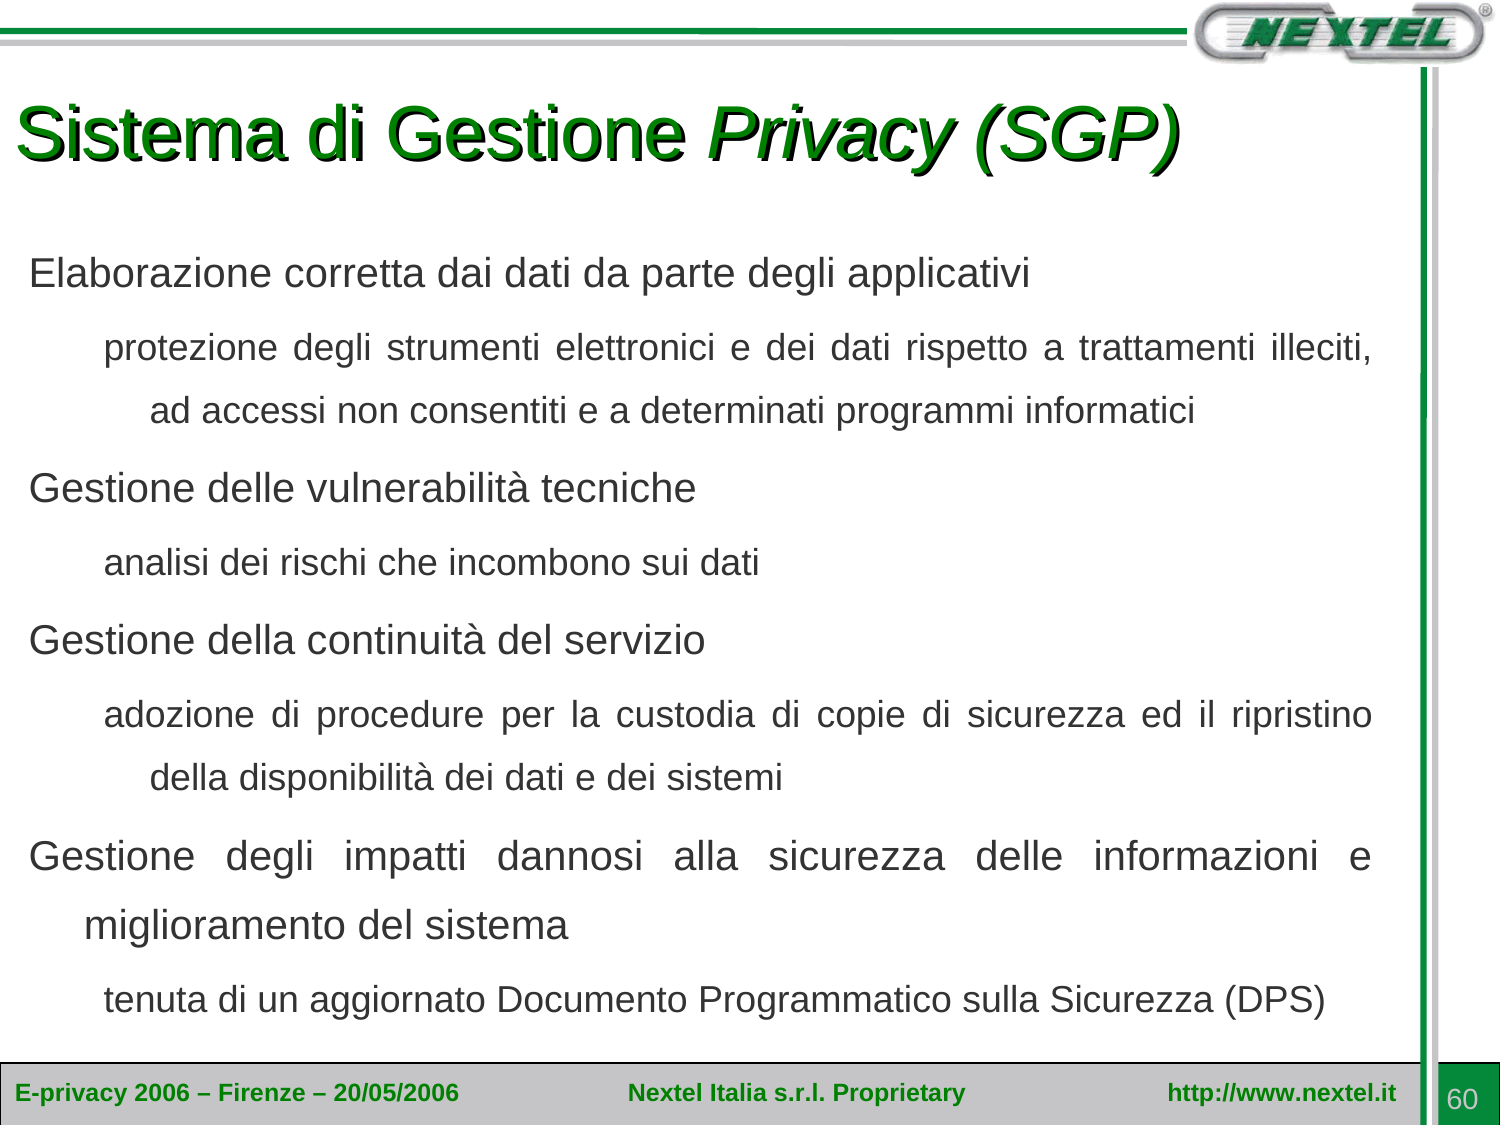

Sistema di Gestione Privacy (SGP)
# Elaborazione corretta dai dati da parte degli applicativi
protezione degli strumenti elettronici e dei dati rispetto a trattamenti illeciti, ad accessi non consentiti e a determinati programmi informatici
Gestione delle vulnerabilità tecniche
analisi dei rischi che incombono sui dati
Gestione della continuità del servizio
adozione di procedure per la custodia di copie di sicurezza ed il ripristino della disponibilità dei dati e dei sistemi
Gestione degli impatti dannosi alla sicurezza delle informazioni e miglioramento del sistema
tenuta di un aggiornato Documento Programmatico sulla Sicurezza (DPS)
60